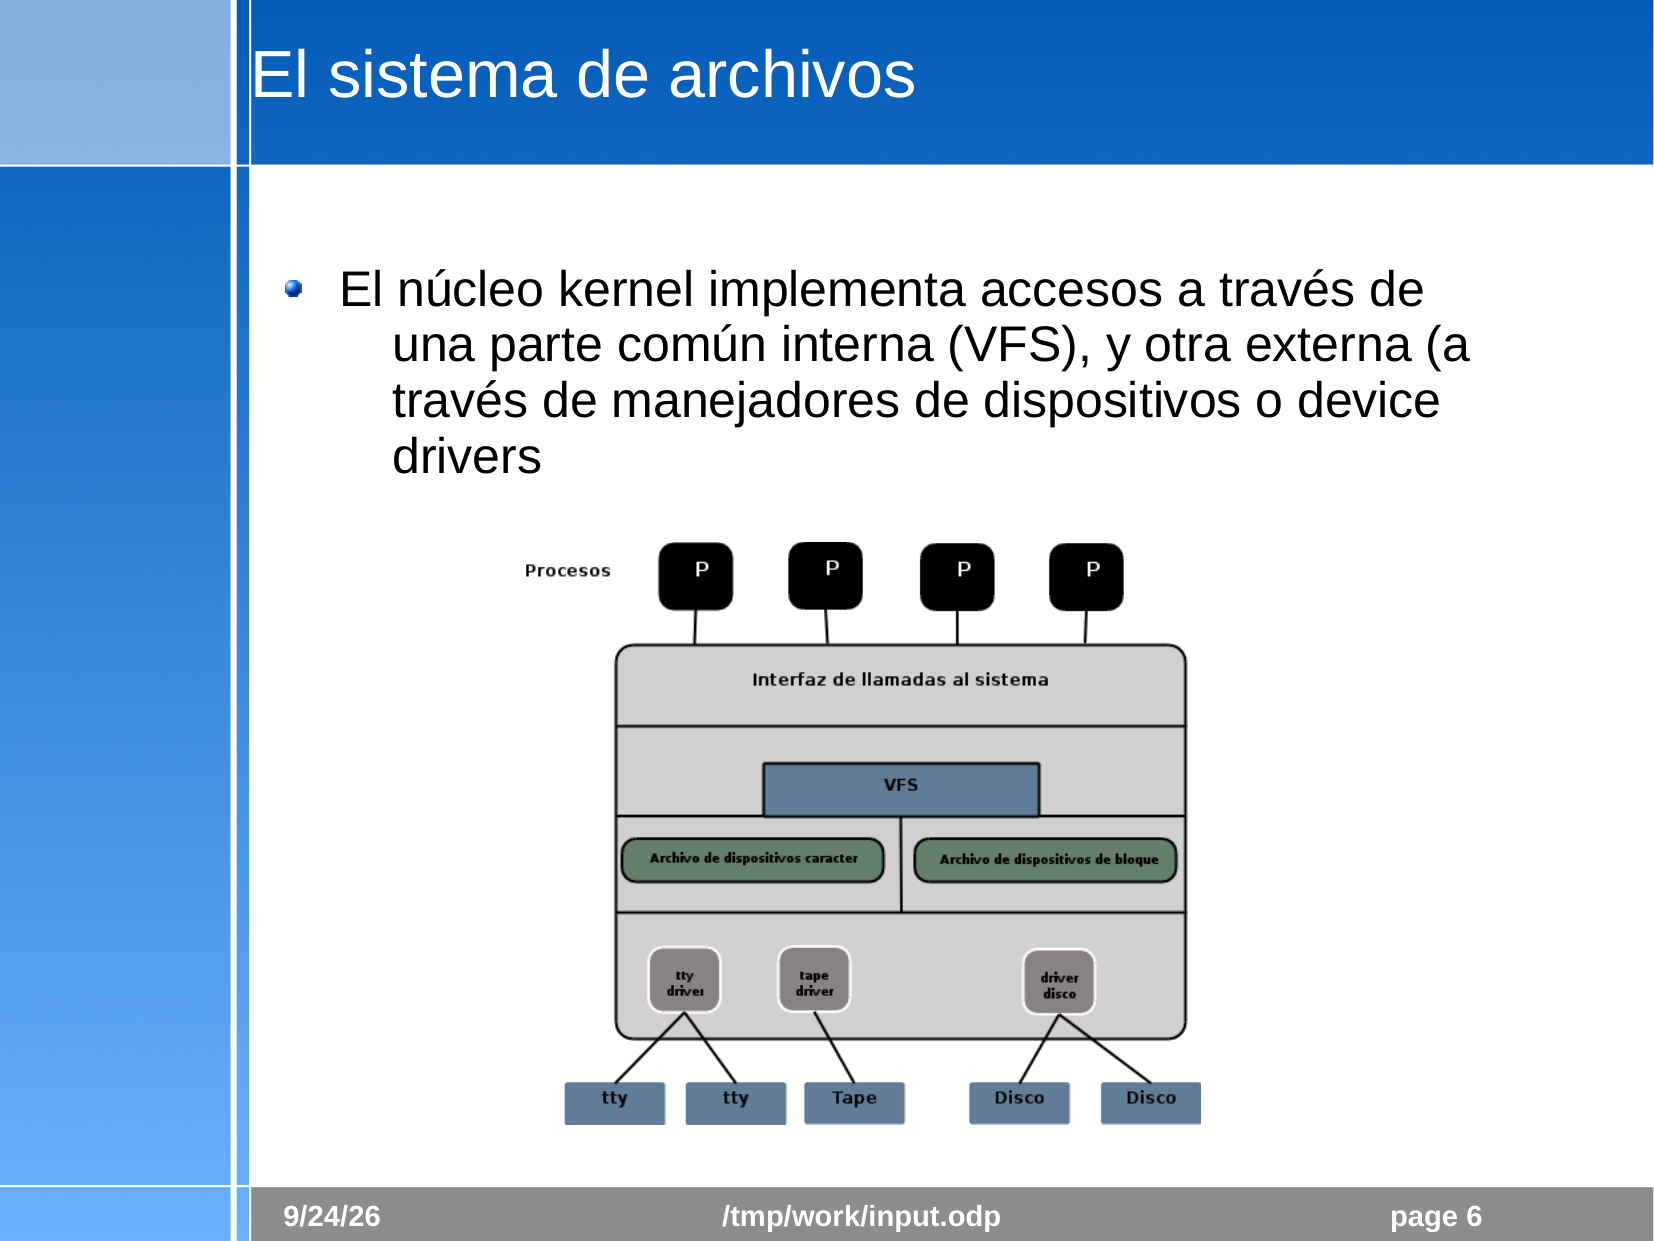

# El sistema de archivos
El núcleo kernel implementa accesos a través de una parte común interna (VFS), y otra externa (a través de manejadores de dispositivos o device drivers